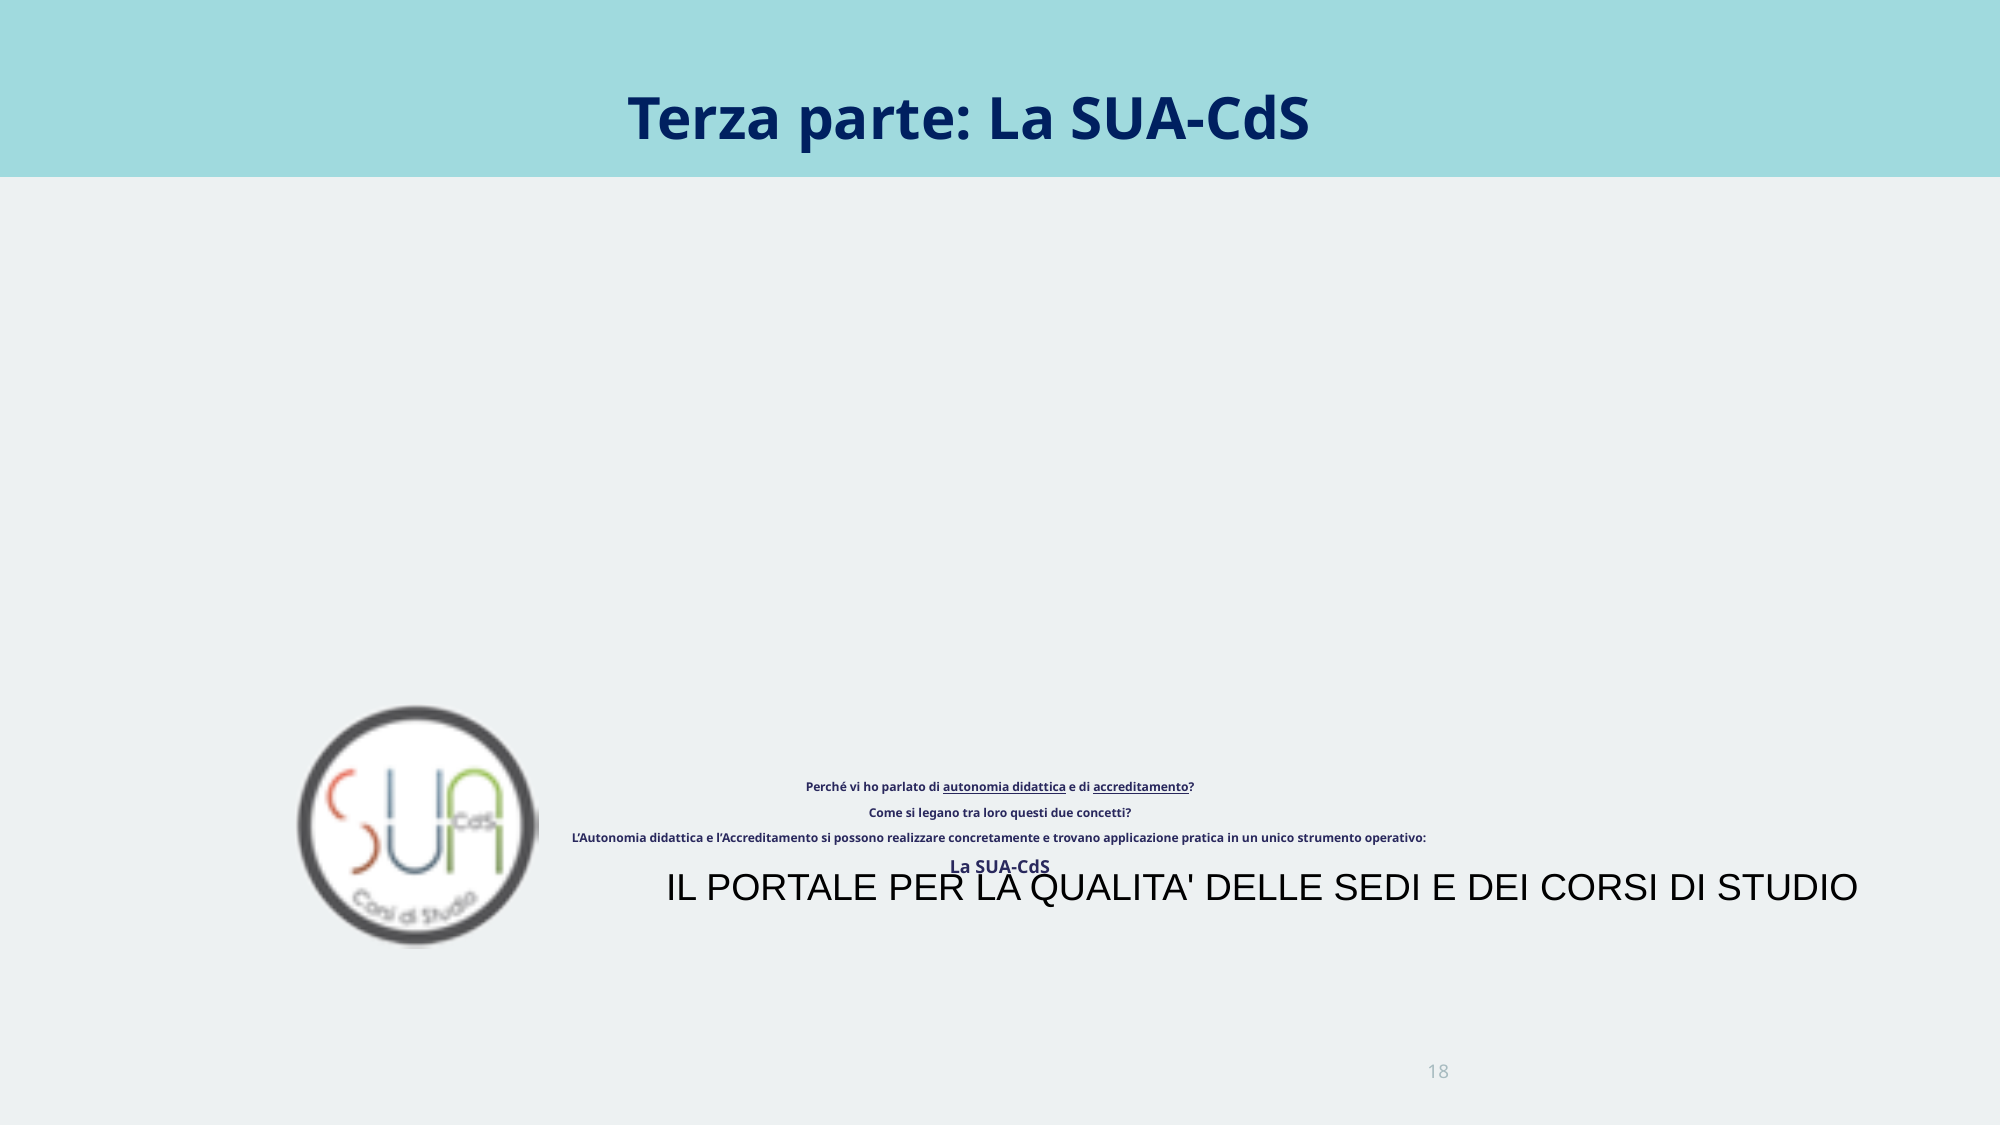

Terza parte: La SUA-CdS
# Perché vi ho parlato di autonomia didattica e di accreditamento? Come si legano tra loro questi due concetti? L’Autonomia didattica e l’Accreditamento si possono realizzare concretamente e trovano applicazione pratica in un unico strumento operativo: La SUA-CdS
IL PORTALE PER LA QUALITA' DELLE SEDI E DEI CORSI DI STUDIO